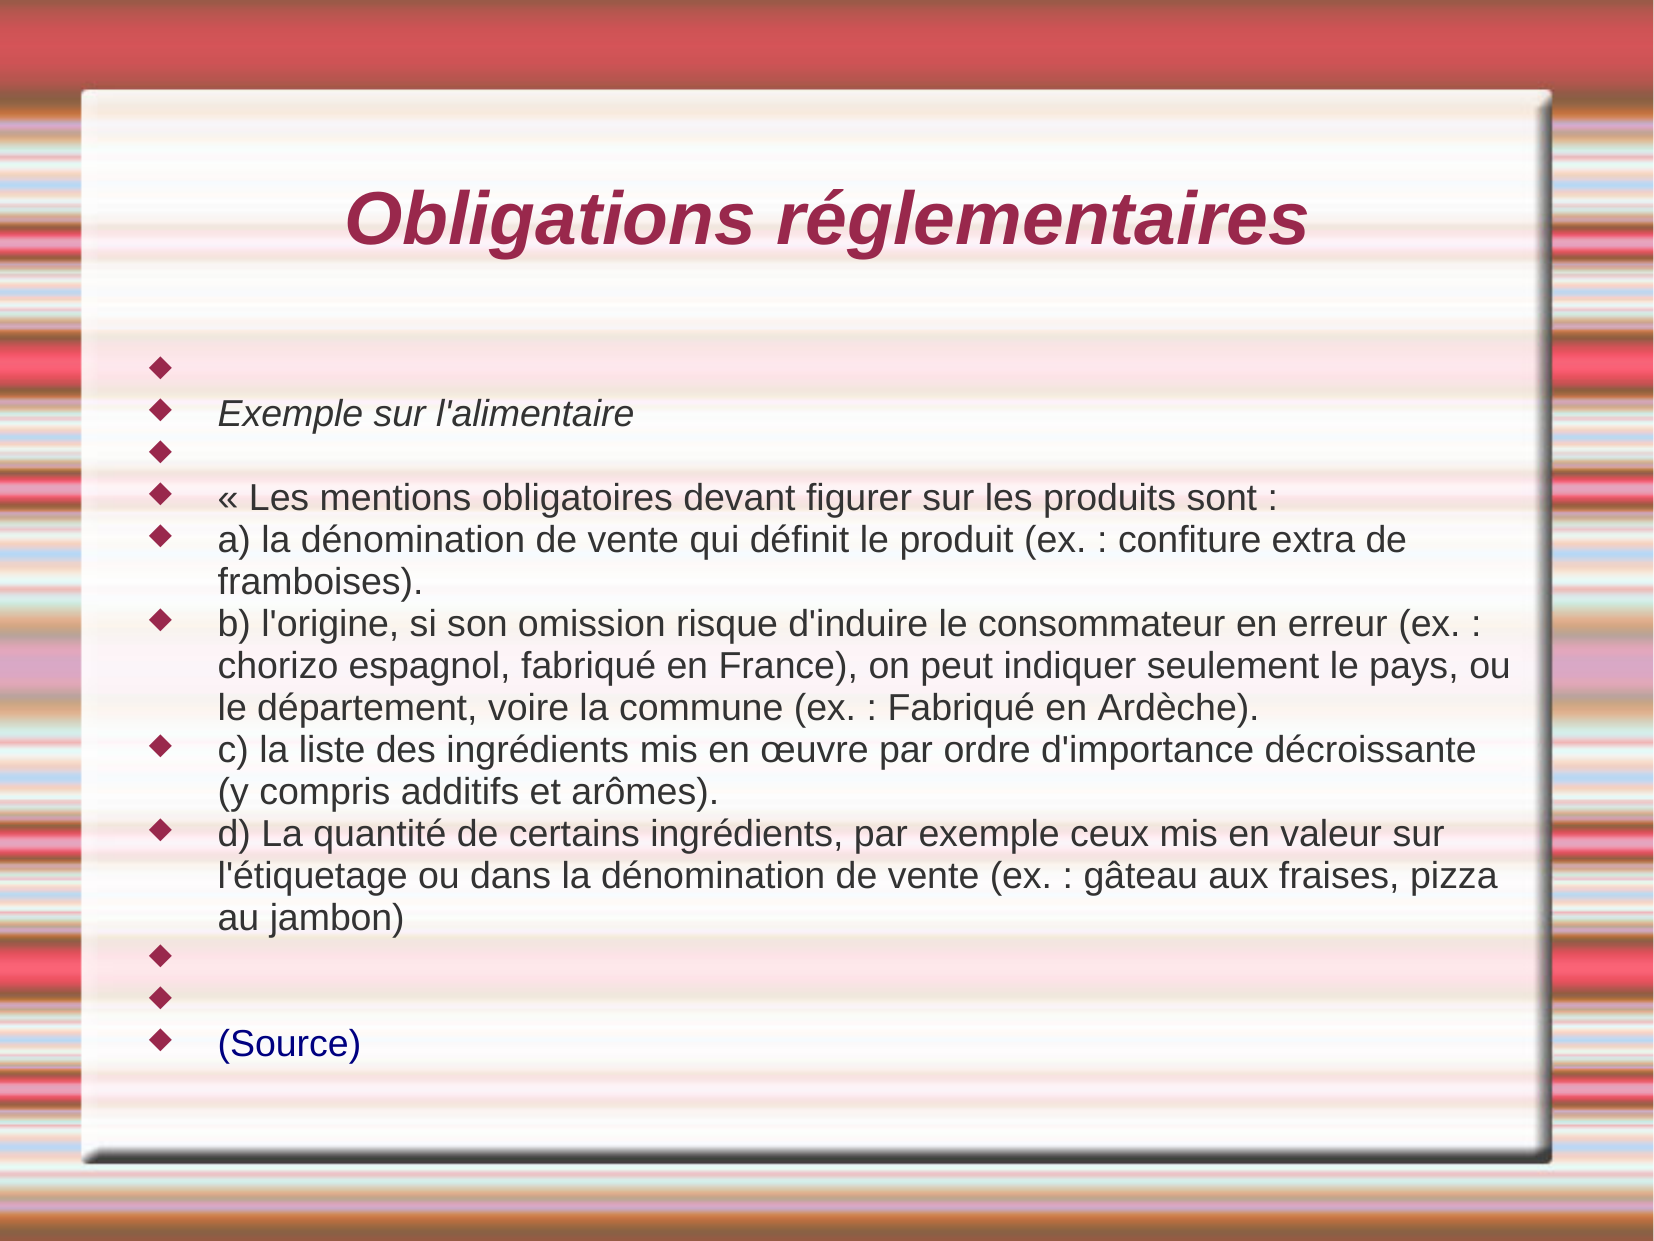

# Obligations réglementaires
Exemple sur l'alimentaire
« Les mentions obligatoires devant figurer sur les produits sont :
a) la dénomination de vente qui définit le produit (ex. : confiture extra de framboises).
b) l'origine, si son omission risque d'induire le consommateur en erreur (ex. : chorizo espagnol, fabriqué en France), on peut indiquer seulement le pays, ou le département, voire la commune (ex. : Fabriqué en Ardèche).
c) la liste des ingrédients mis en œuvre par ordre d'importance décroissante (y compris additifs et arômes).
d) La quantité de certains ingrédients, par exemple ceux mis en valeur sur l'étiquetage ou dans la dénomination de vente (ex. : gâteau aux fraises, pizza au jambon)
(Source)